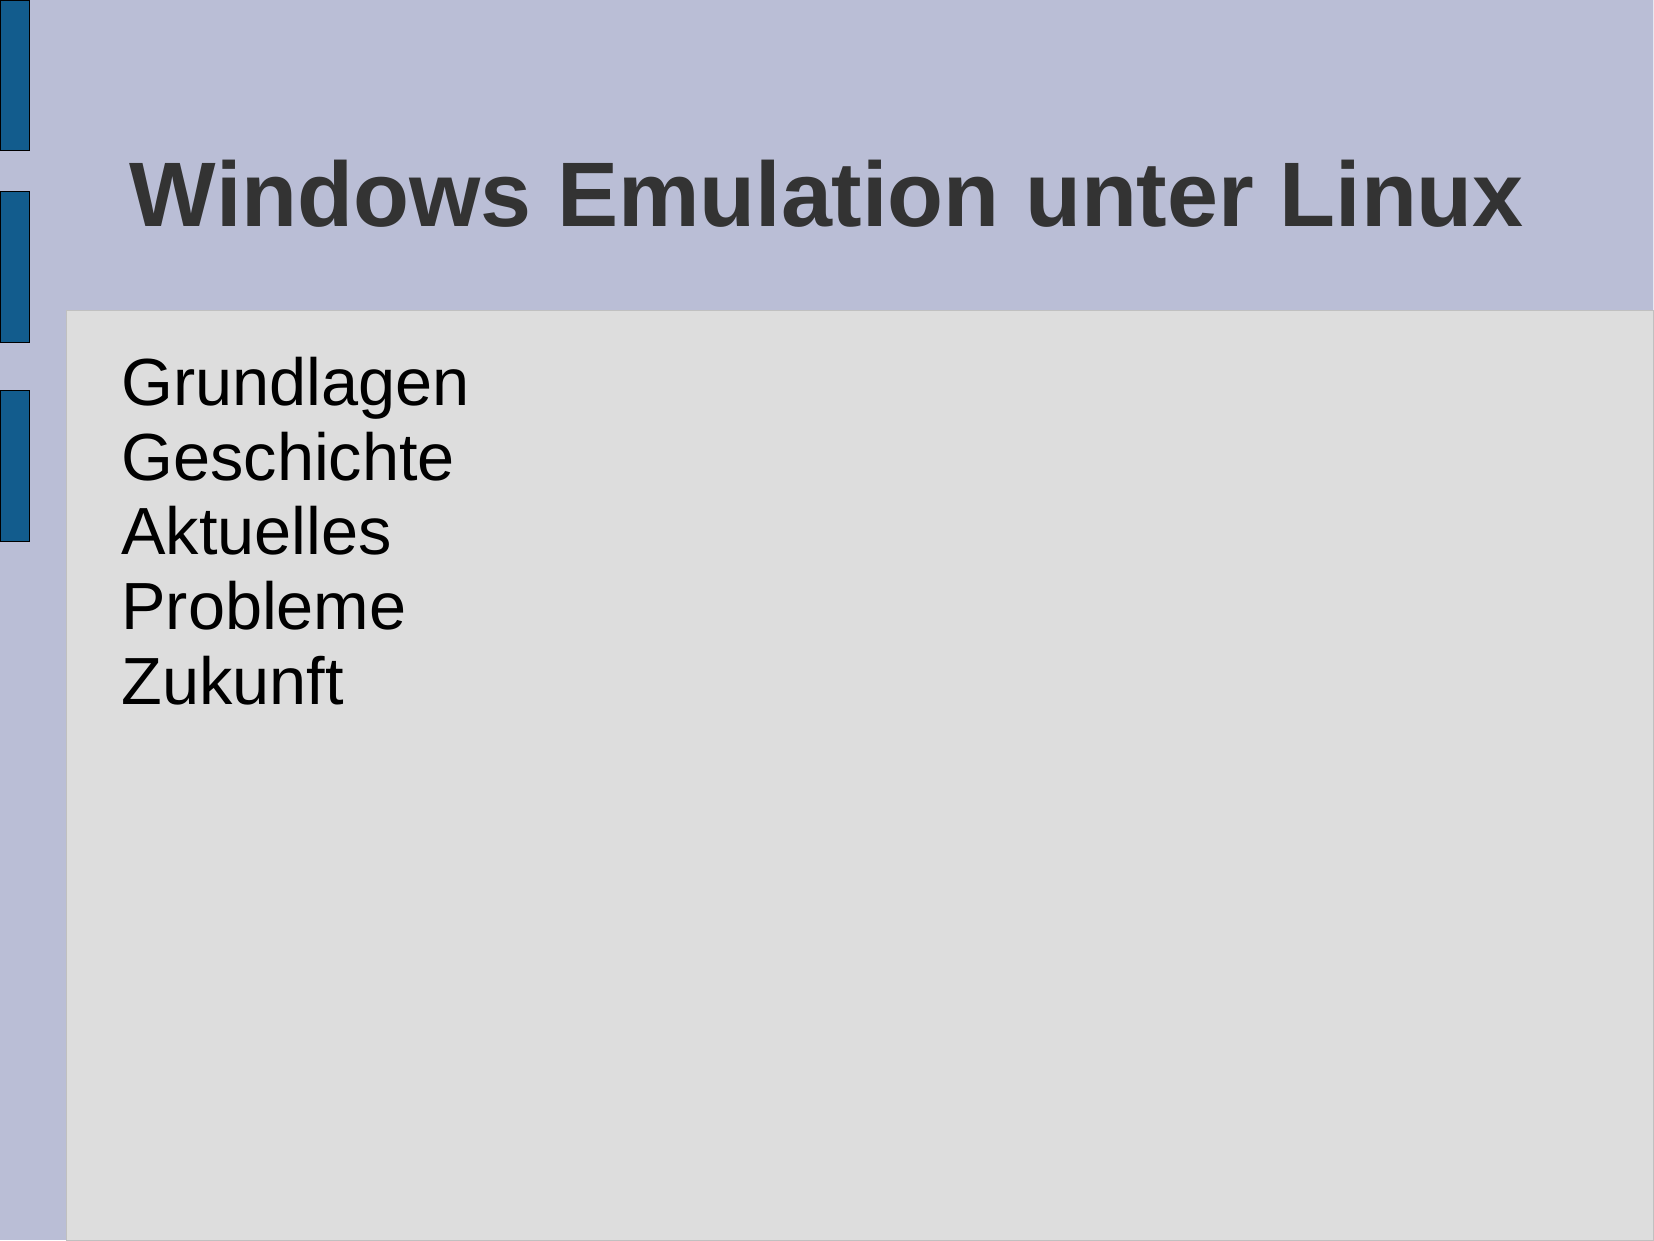

# Windows Emulation unter Linux
Grundlagen
Geschichte
Aktuelles
Probleme
Zukunft